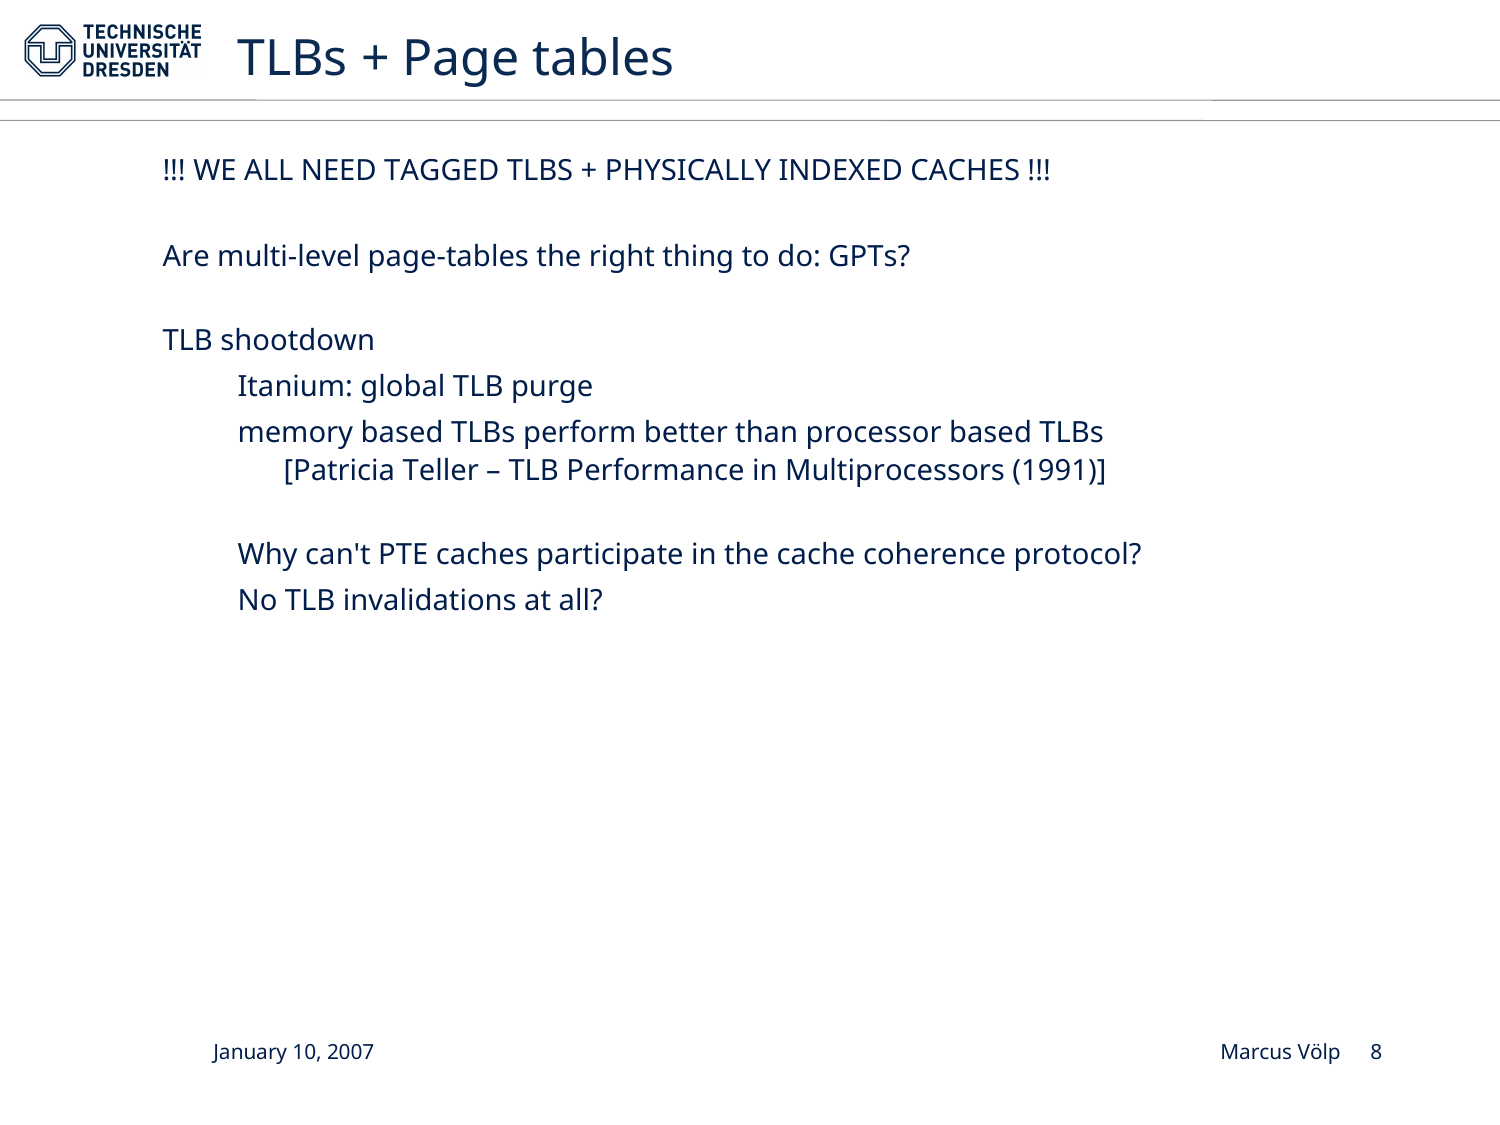

# TLBs + Page tables
!!! WE ALL NEED TAGGED TLBS + PHYSICALLY INDEXED CACHES !!!
Are multi-level page-tables the right thing to do: GPTs?
TLB shootdown
Itanium: global TLB purge
memory based TLBs perform better than processor based TLBs
[Patricia Teller – TLB Performance in Multiprocessors (1991)]
Why can't PTE caches participate in the cache coherence protocol?
No TLB invalidations at all?